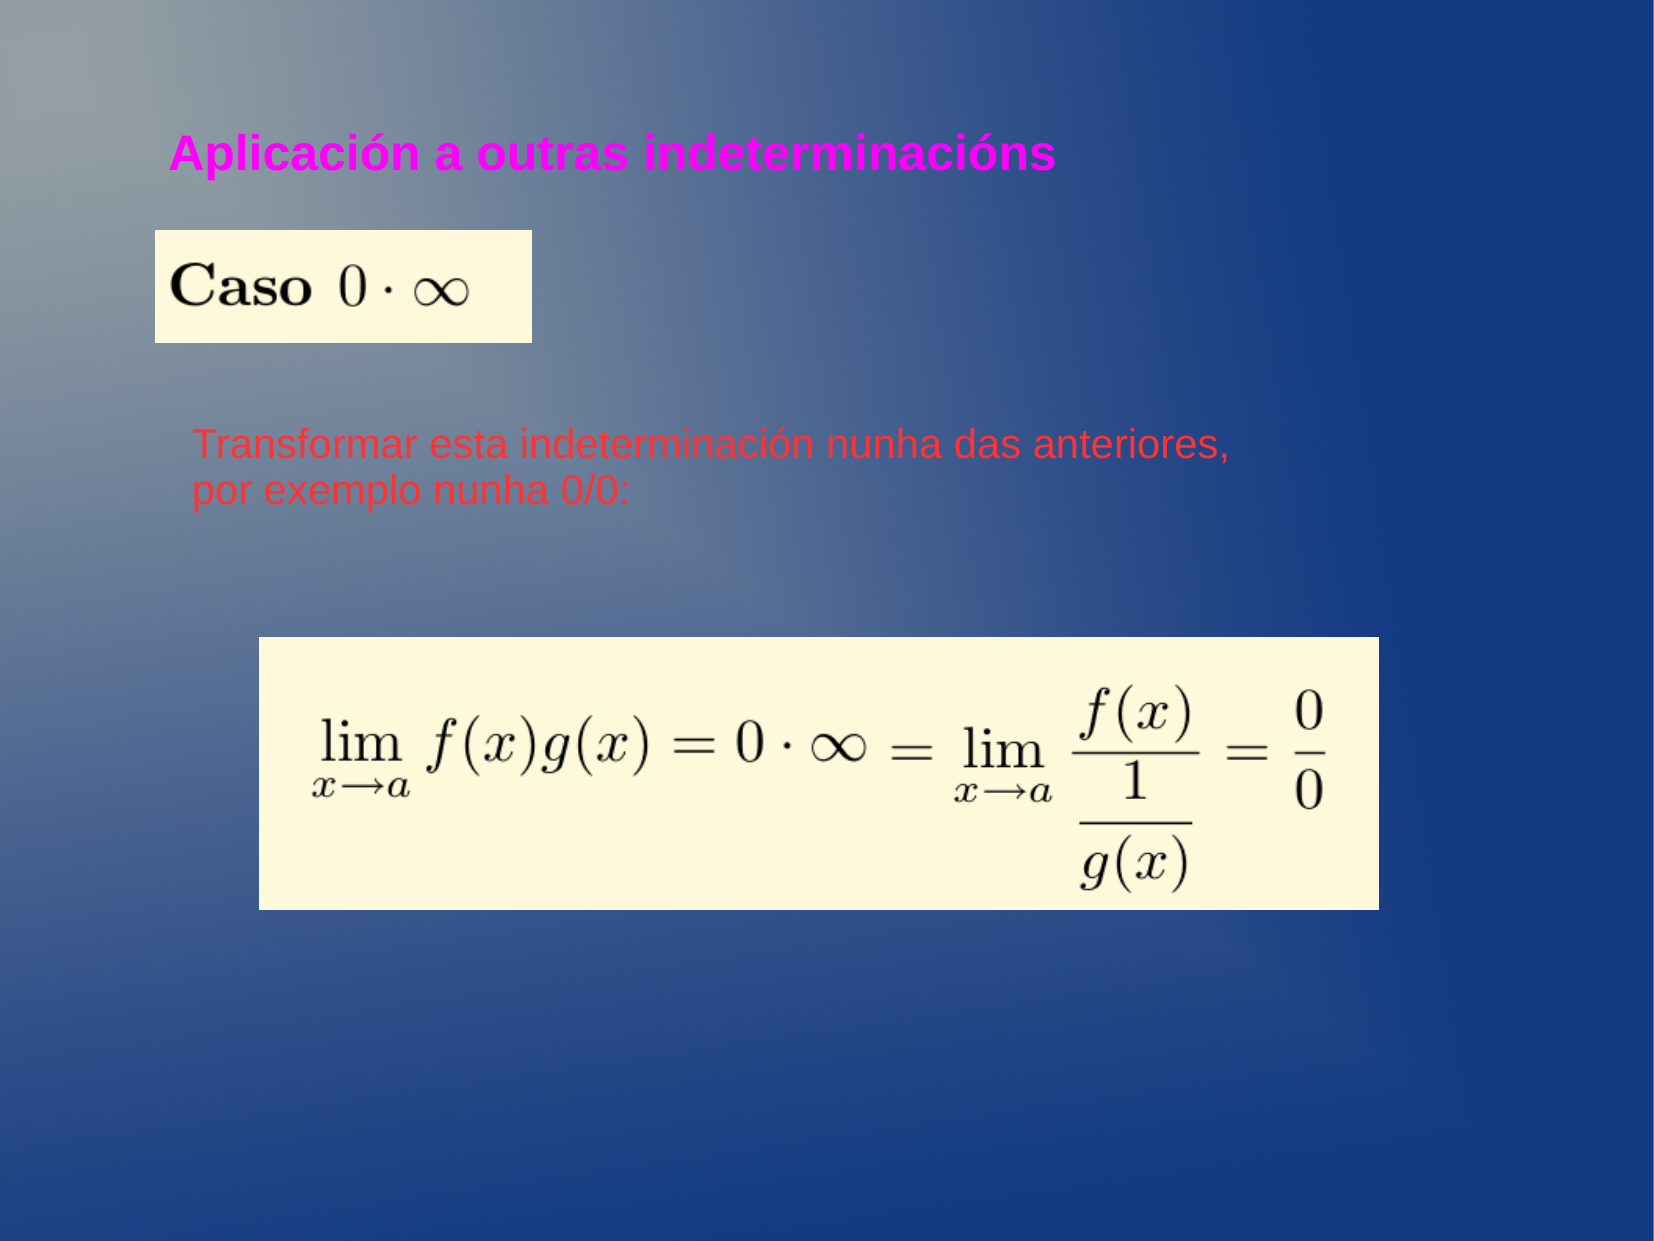

Aplicación a outras indeterminacións
Transformar esta indeterminación nunha das anteriores,
por exemplo nunha 0/0: